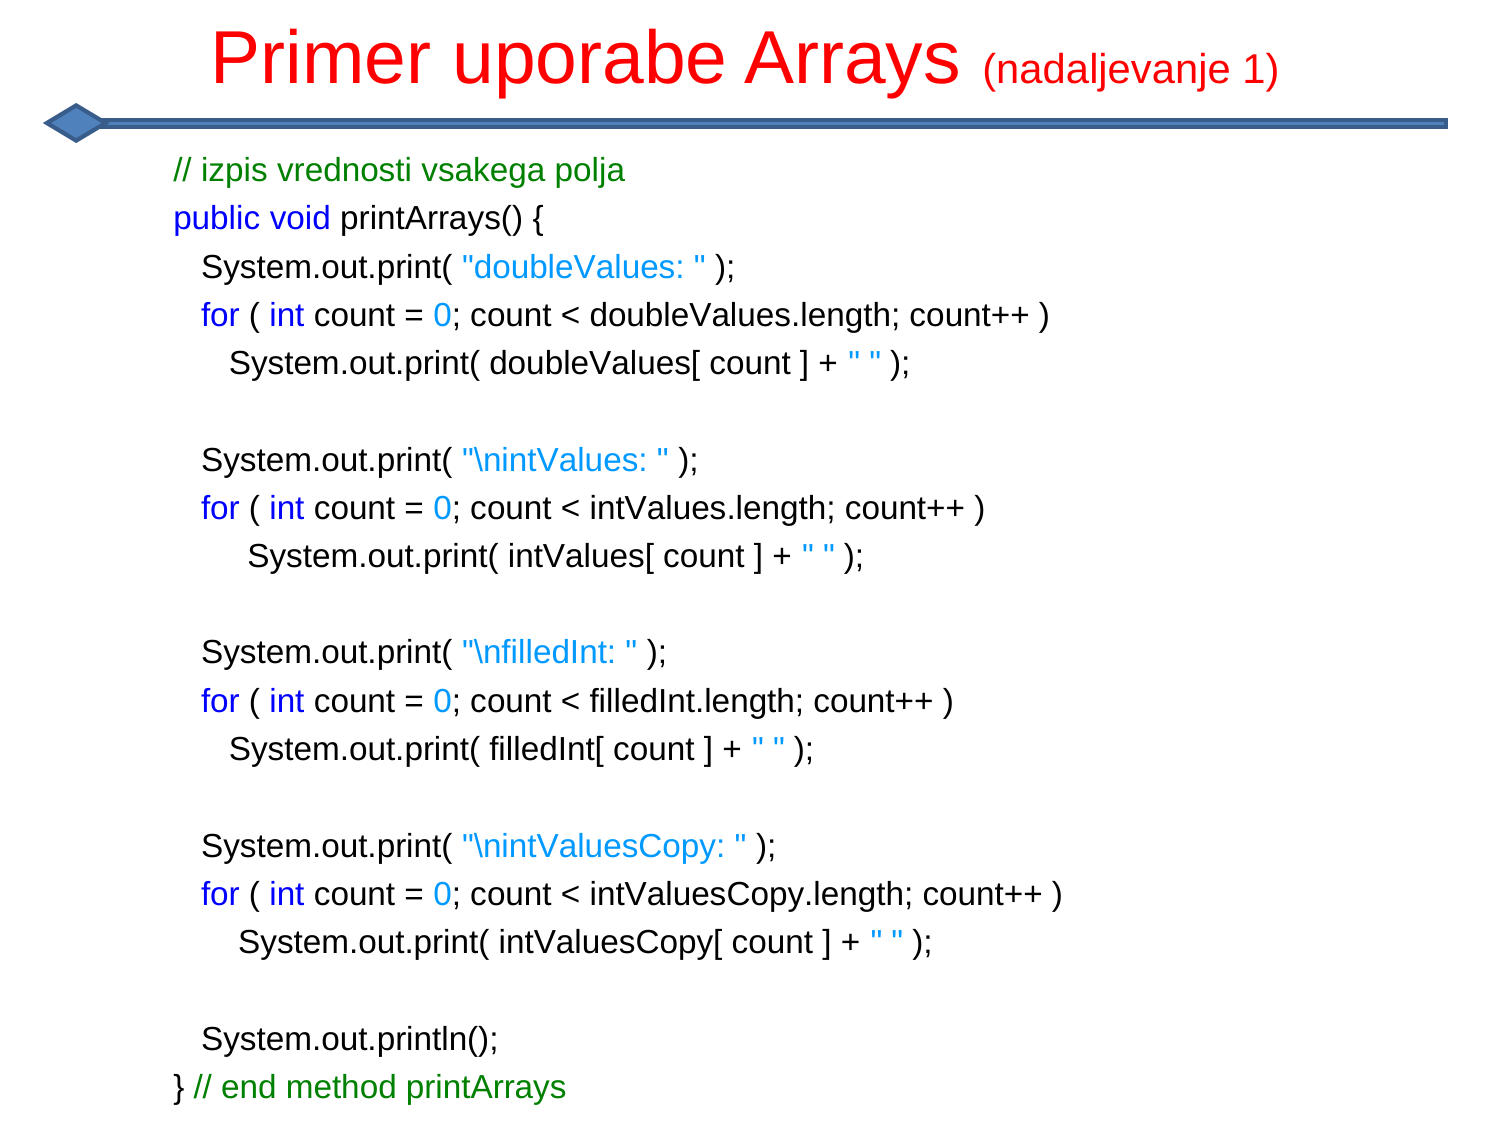

# Primer uporabe Arrays (nadaljevanje 1)
 // izpis vrednosti vsakega polja
 public void printArrays() {
 System.out.print( "doubleValues: " );
 for ( int count = 0; count < doubleValues.length; count++ )
 System.out.print( doubleValues[ count ] + " " );
 System.out.print( "\nintValues: " );
 for ( int count = 0; count < intValues.length; count++ )
 System.out.print( intValues[ count ] + " " );
 System.out.print( "\nfilledInt: " );
 for ( int count = 0; count < filledInt.length; count++ )
 System.out.print( filledInt[ count ] + " " );
 System.out.print( "\nintValuesCopy: " );
 for ( int count = 0; count < intValuesCopy.length; count++ )
 System.out.print( intValuesCopy[ count ] + " " );
 System.out.println();
 } // end method printArrays